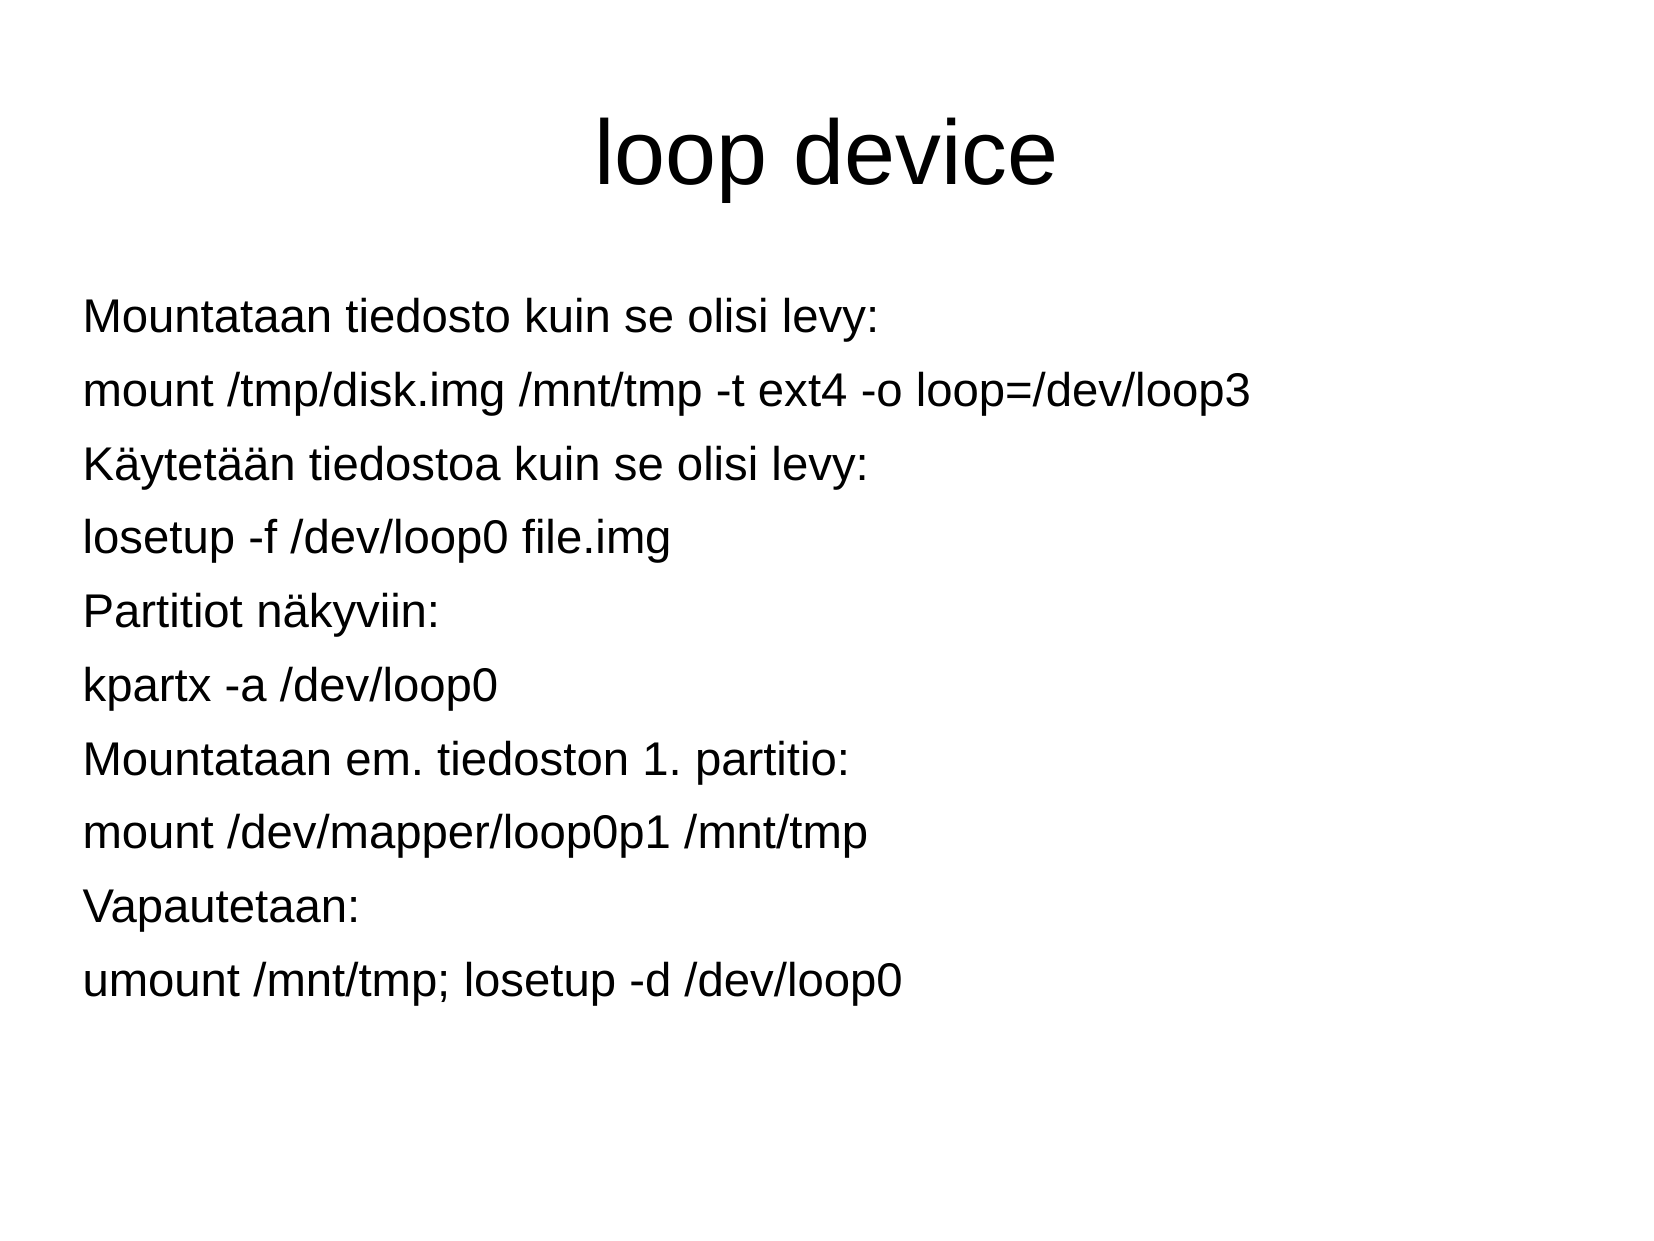

# loop device
Mountataan tiedosto kuin se olisi levy:
mount /tmp/disk.img /mnt/tmp -t ext4 -o loop=/dev/loop3
Käytetään tiedostoa kuin se olisi levy:
losetup -f /dev/loop0 file.img
Partitiot näkyviin:
kpartx -a /dev/loop0
Mountataan em. tiedoston 1. partitio:
mount /dev/mapper/loop0p1 /mnt/tmp
Vapautetaan:
umount /mnt/tmp; losetup -d /dev/loop0